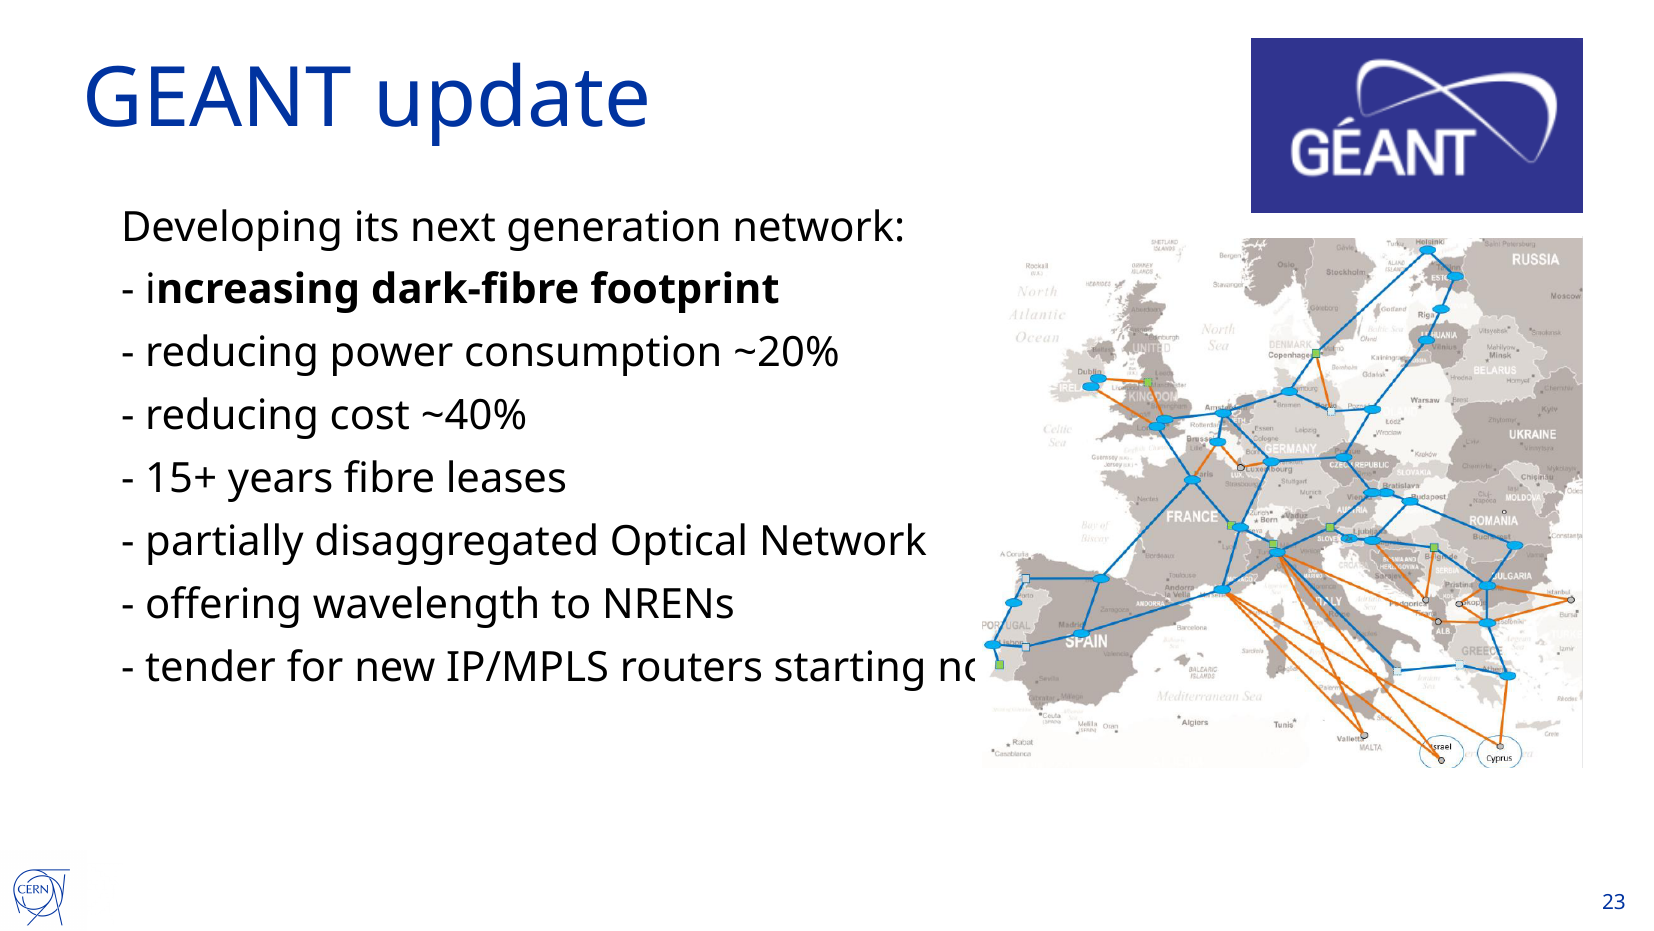

# GEANT update
Developing its next generation network:
- increasing dark-fibre footprint
- reducing power consumption ~20%
- reducing cost ~40%
- 15+ years fibre leases
- partially disaggregated Optical Network
- offering wavelength to NRENs
- tender for new IP/MPLS routers starting now
23